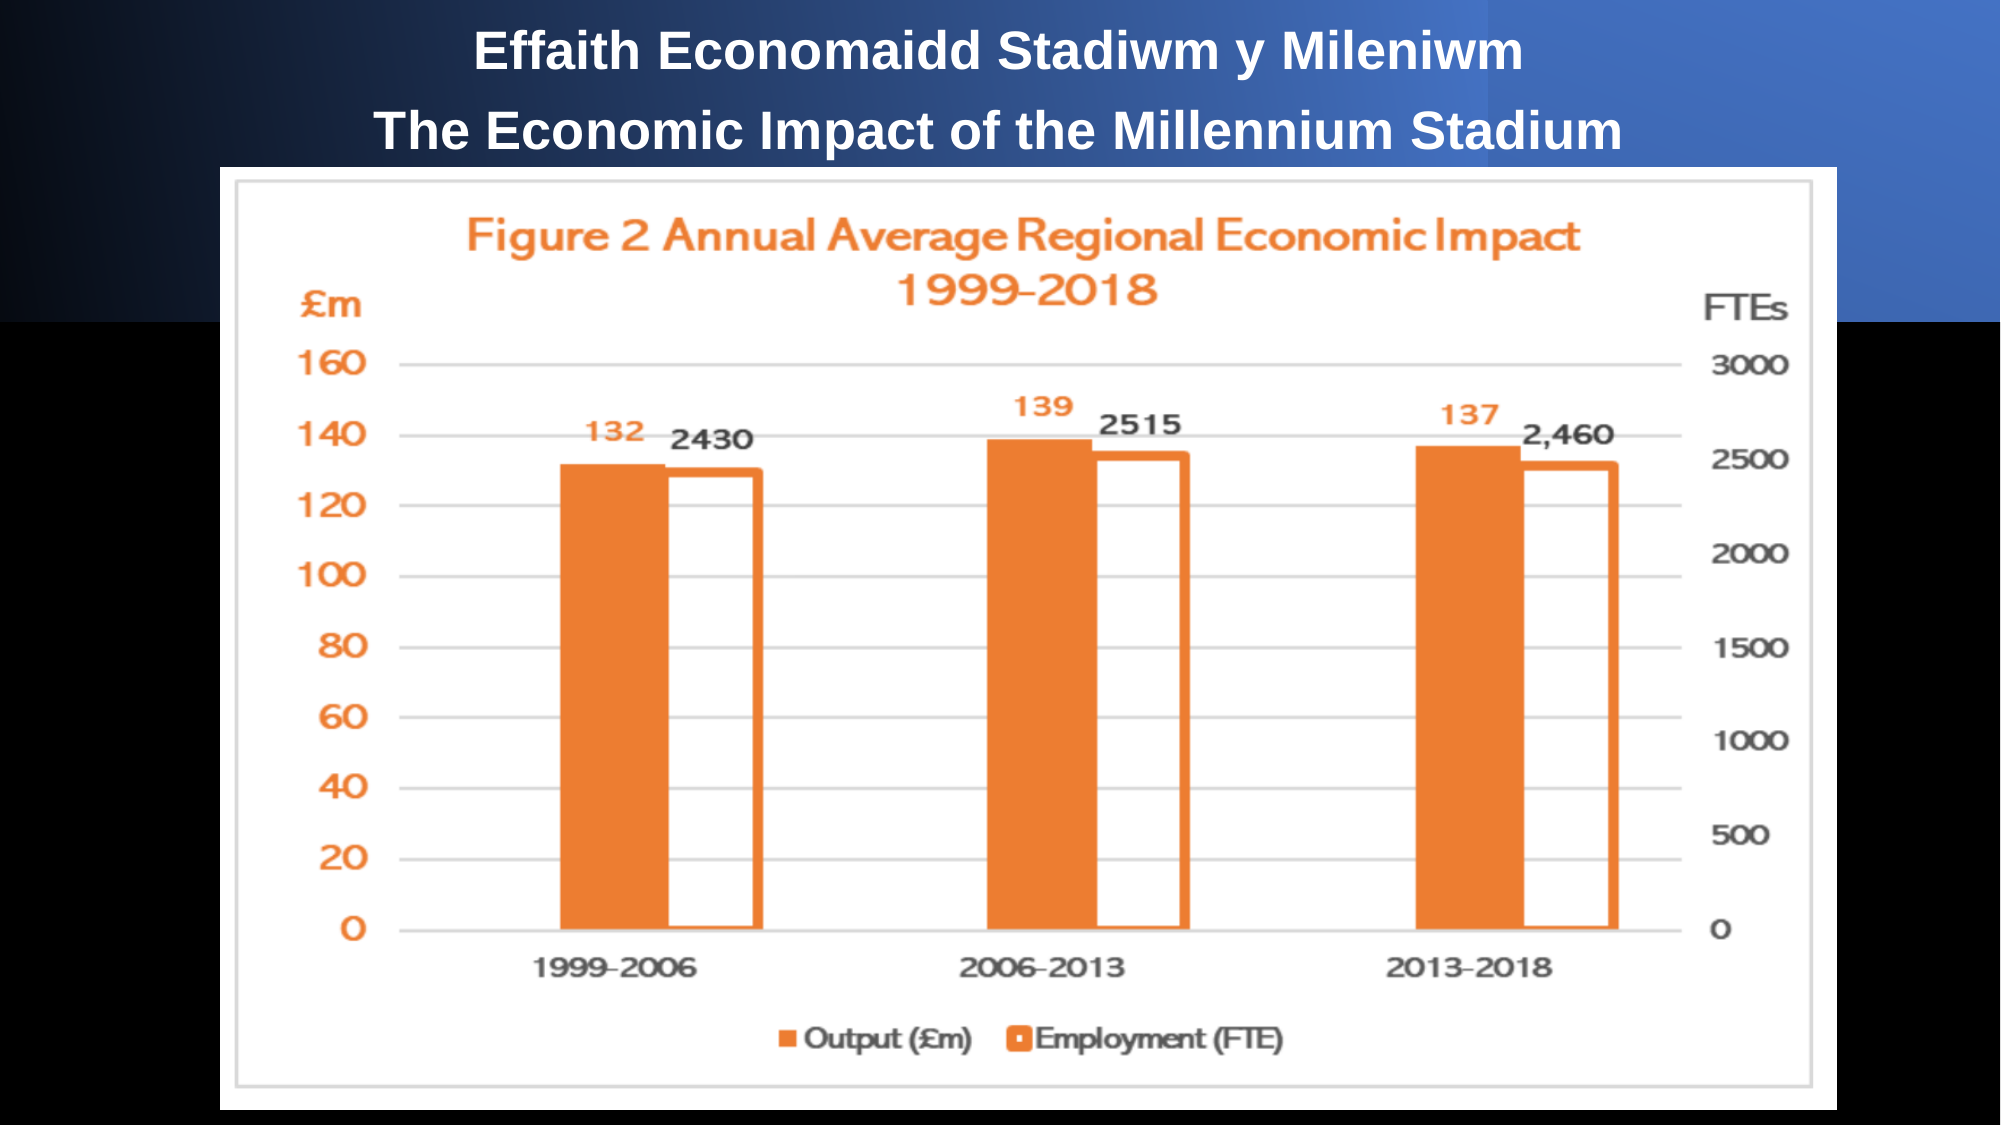

Effaith Economaidd Stadiwm y Mileniwm
The Economic Impact of the Millennium Stadium